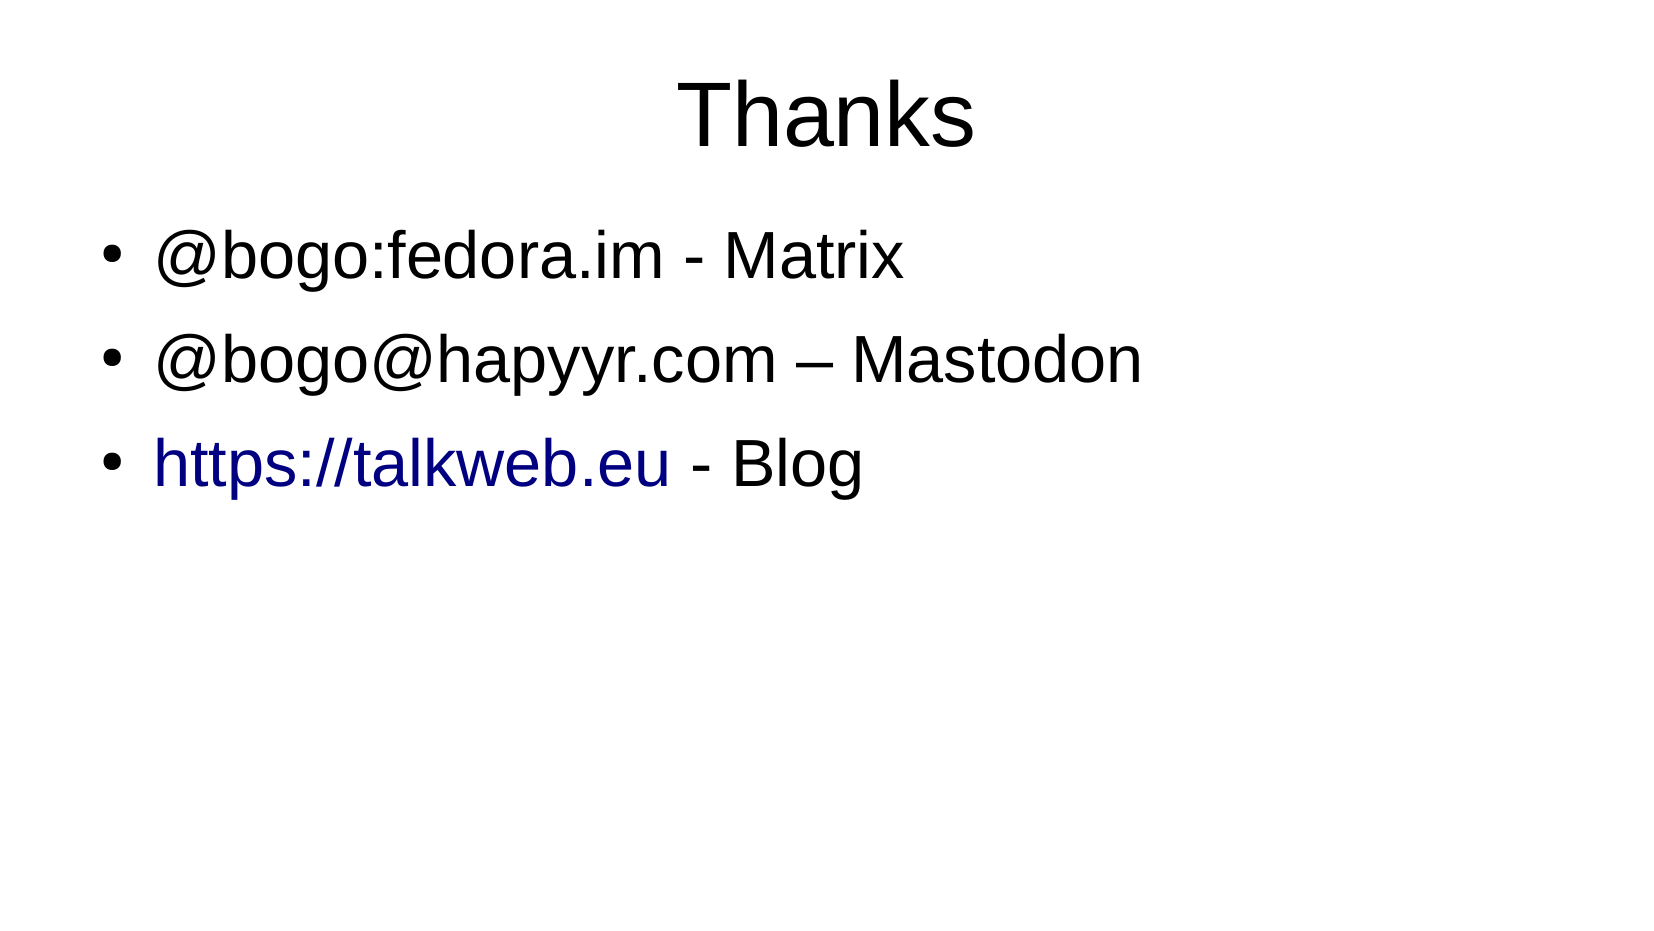

# Thanks
@bogo:fedora.im - Matrix
@bogo@hapyyr.com – Mastodon
https://talkweb.eu - Blog